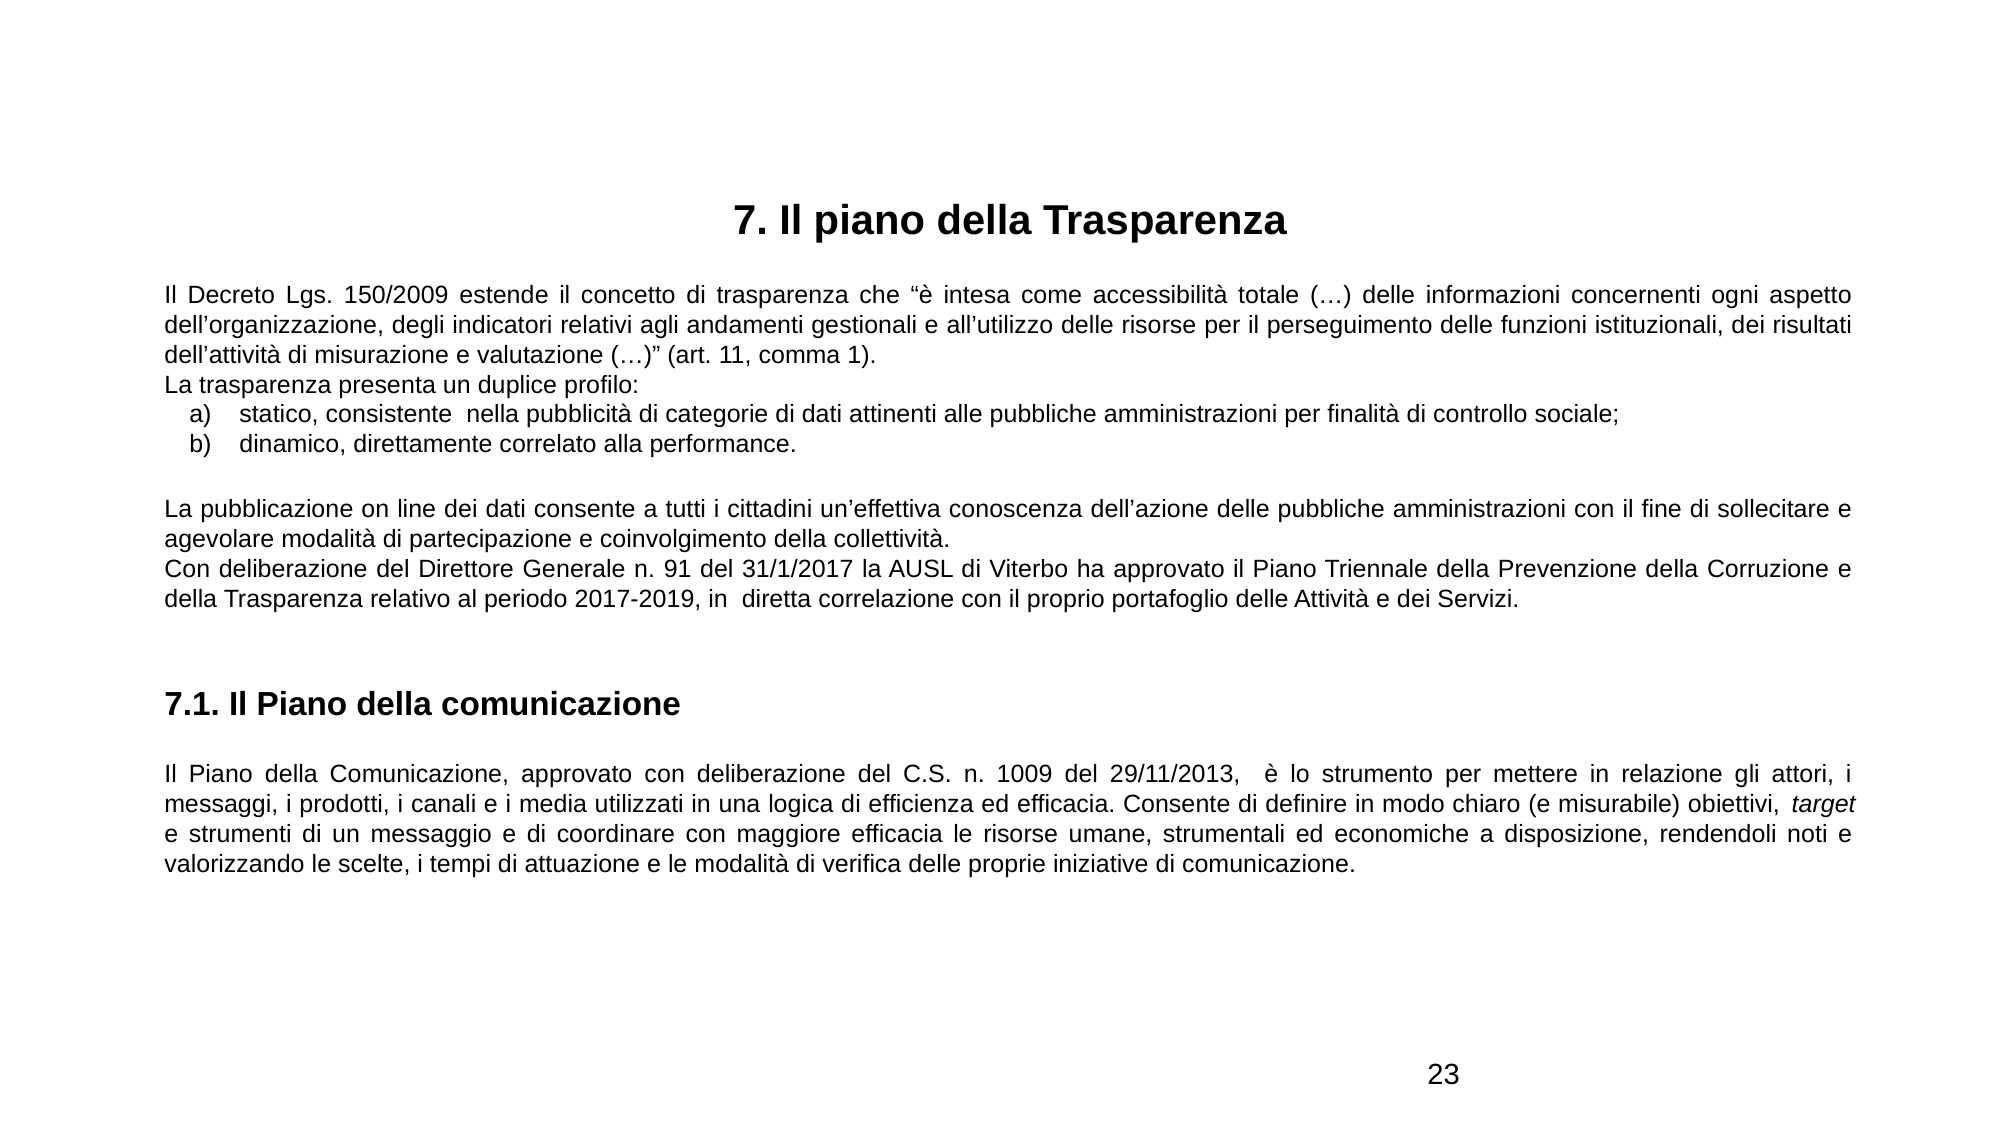

7. Il piano della Trasparenza
Il Decreto Lgs. 150/2009 estende il concetto di trasparenza che “è intesa come accessibilità totale (…) delle informazioni concernenti ogni aspetto dell’organizzazione, degli indicatori relativi agli andamenti gestionali e all’utilizzo delle risorse per il perseguimento delle funzioni istituzionali, dei risultati dell’attività di misurazione e valutazione (…)” (art. 11, comma 1).
La trasparenza presenta un duplice profilo:
statico, consistente nella pubblicità di categorie di dati attinenti alle pubbliche amministrazioni per finalità di controllo sociale;
dinamico, direttamente correlato alla performance.
La pubblicazione on line dei dati consente a tutti i cittadini un’effettiva conoscenza dell’azione delle pubbliche amministrazioni con il fine di sollecitare e agevolare modalità di partecipazione e coinvolgimento della collettività.
Con deliberazione del Direttore Generale n. 91 del 31/1/2017 la AUSL di Viterbo ha approvato il Piano Triennale della Prevenzione della Corruzione e della Trasparenza relativo al periodo 2017-2019, in diretta correlazione con il proprio portafoglio delle Attività e dei Servizi.
7.1. Il Piano della comunicazione
Il Piano della Comunicazione, approvato con deliberazione del C.S. n. 1009 del 29/11/2013, è lo strumento per mettere in relazione gli attori, i messaggi, i prodotti, i canali e i media utilizzati in una logica di efficienza ed efficacia. Consente di definire in modo chiaro (e misurabile) obiettivi, target e strumenti di un messaggio e di coordinare con maggiore efficacia le risorse umane, strumentali ed economiche a disposizione, rendendoli noti e valorizzando le scelte, i tempi di attuazione e le modalità di verifica delle proprie iniziative di comunicazione.